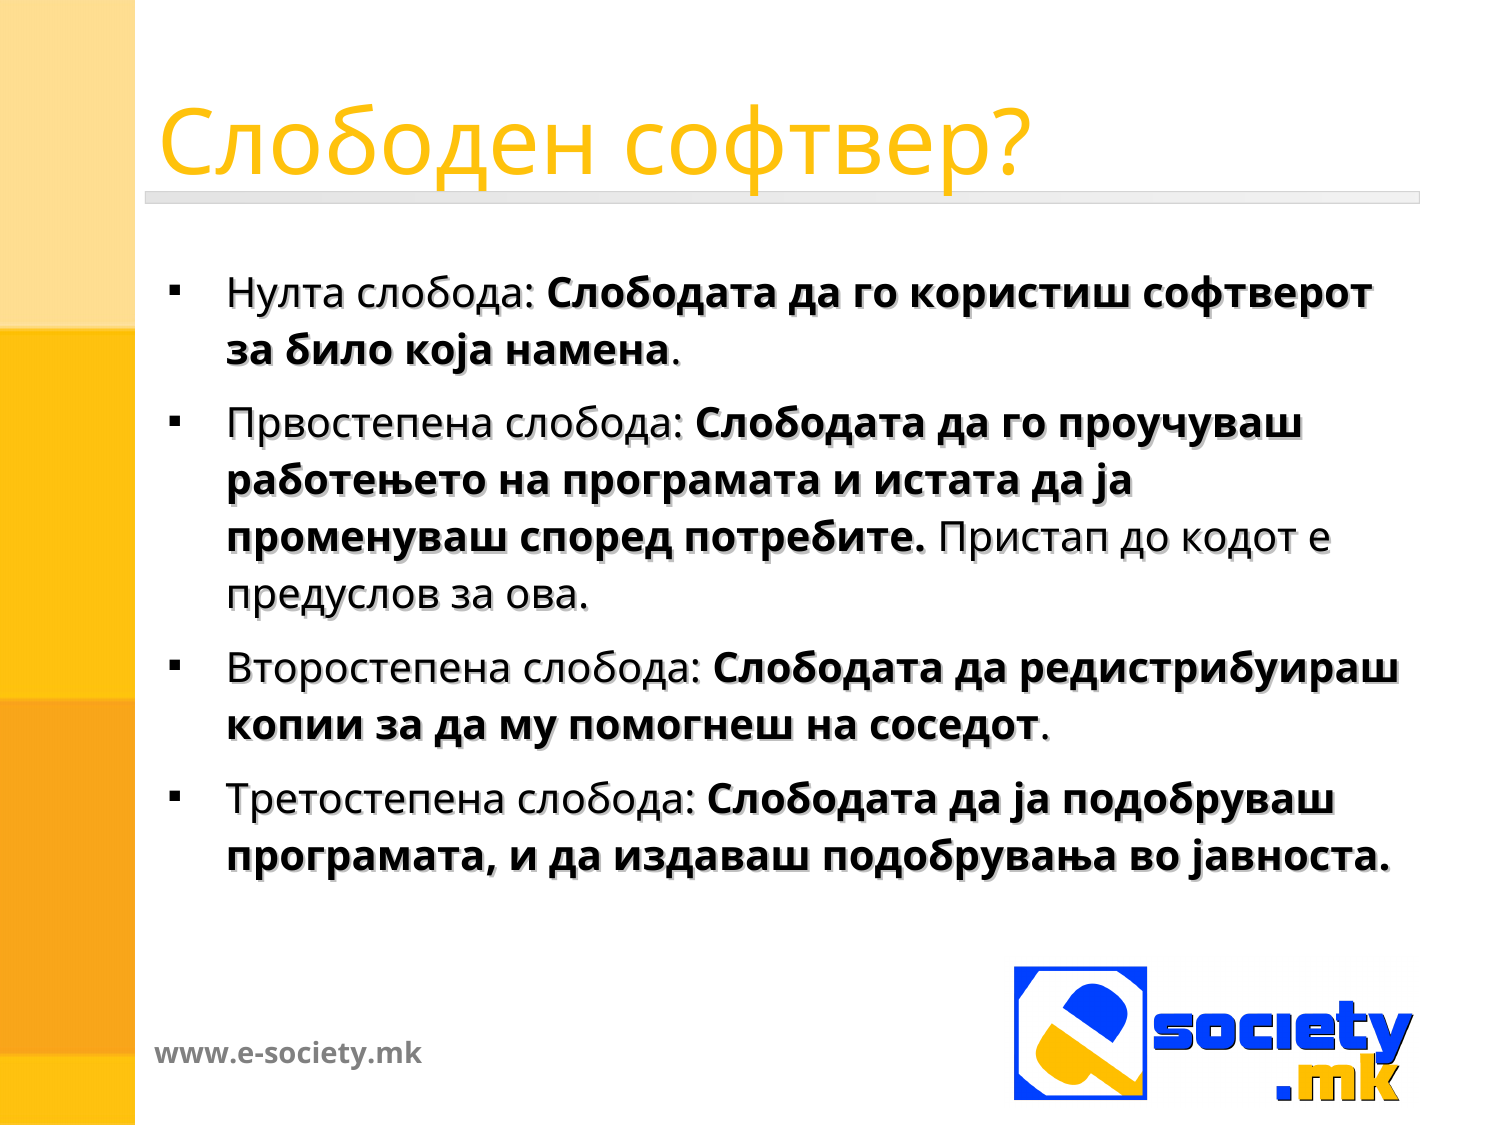

# Слободен софтвер?
Нулта слобода: Слободата да го користиш софтверот за било која намена.
Првостепена слобода: Слободата да го проучуваш работењето на програмата и истата да ја променуваш според потребите. Пристап до кодот е предуслов за ова.
Второстепена слобода: Слободата да редистрибуираш копии за да му помогнеш на соседот.
Третостепена слобода: Слободата да ja подобруваш програмата, и да издаваш подобрувања во јавноста.